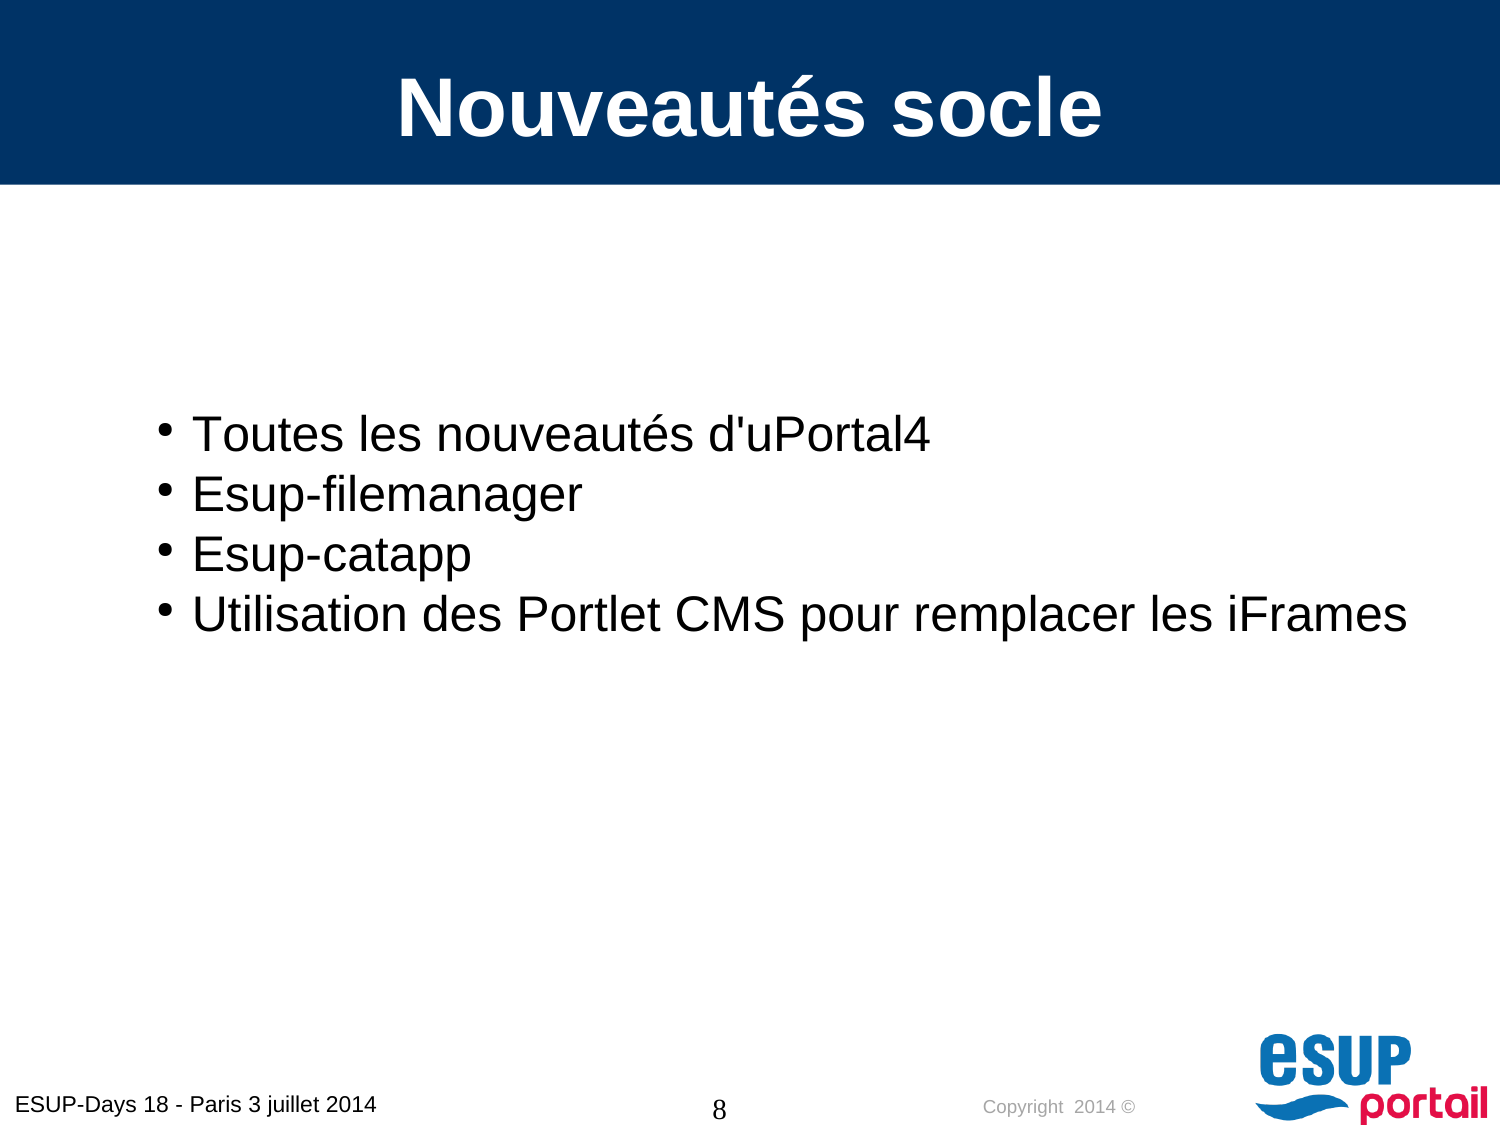

# Nouveautés socle
Toutes les nouveautés d'uPortal4
Esup-filemanager
Esup-catapp
Utilisation des Portlet CMS pour remplacer les iFrames
8